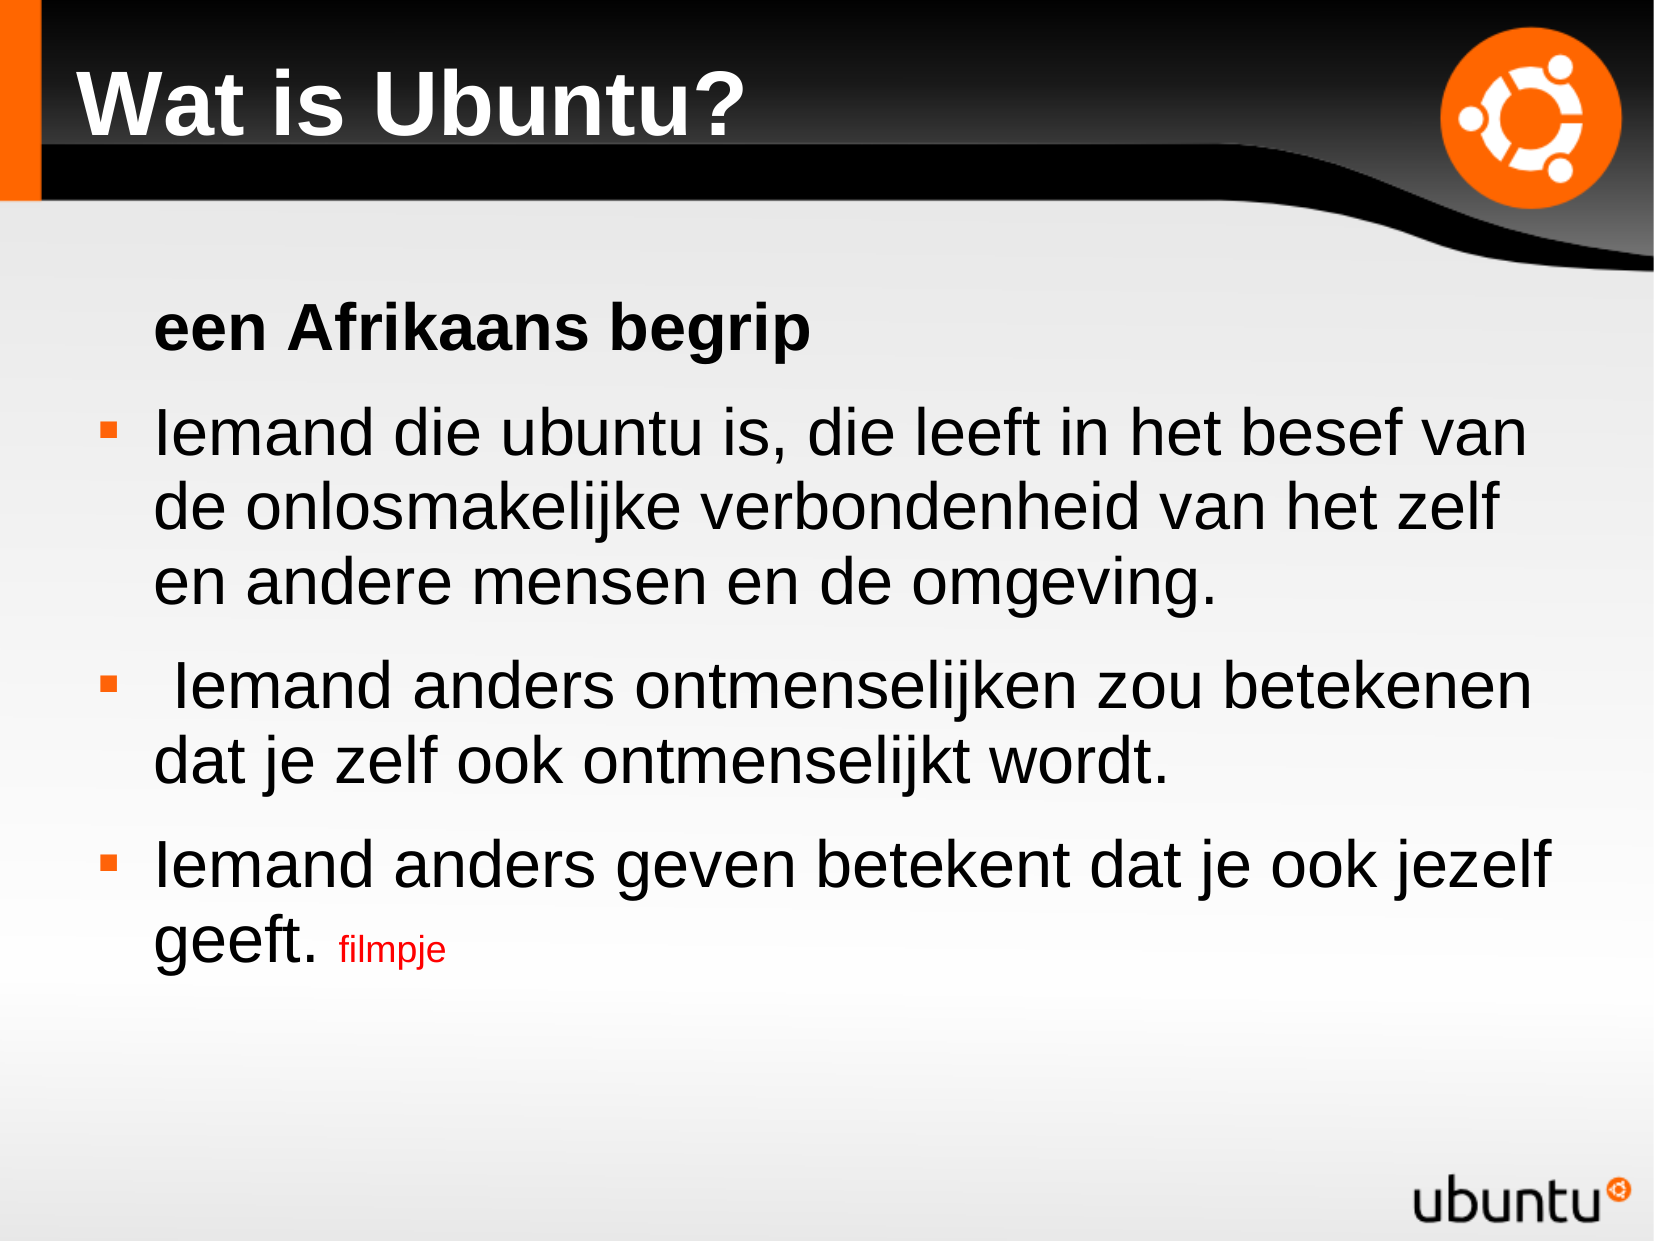

# Wat is Ubuntu?
een Afrikaans begrip
Iemand die ubuntu is, die leeft in het besef van de onlosmakelijke verbondenheid van het zelf en andere mensen en de omgeving.
 Iemand anders ontmenselijken zou betekenen dat je zelf ook ontmenselijkt wordt.
Iemand anders geven betekent dat je ook jezelf geeft. filmpje